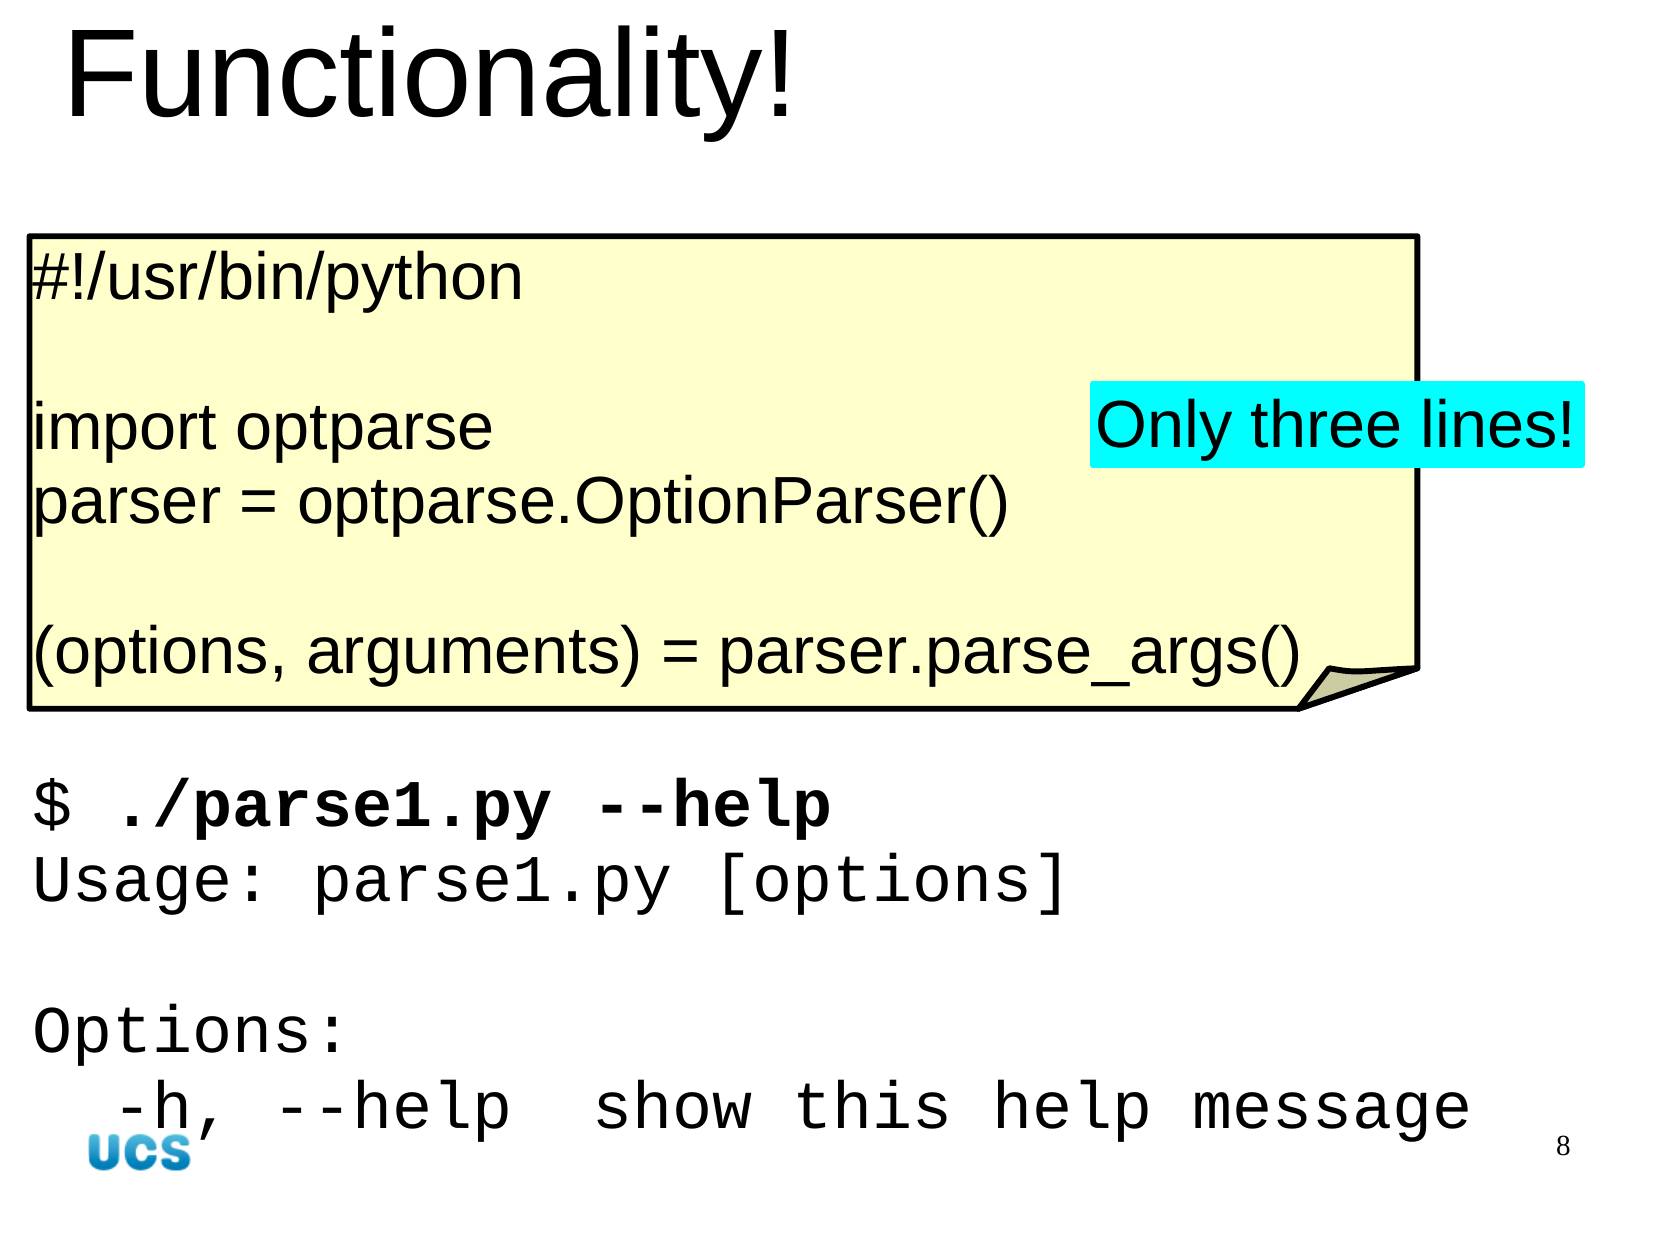

Functionality!
#!/usr/bin/python
import optparse
parser = optparse.OptionParser()
(options, arguments) = parser.parse_args()
Only three lines!
$ ./parse1.py --help
Usage: parse1.py [options]
Options:
 -h, --help show this help message
8